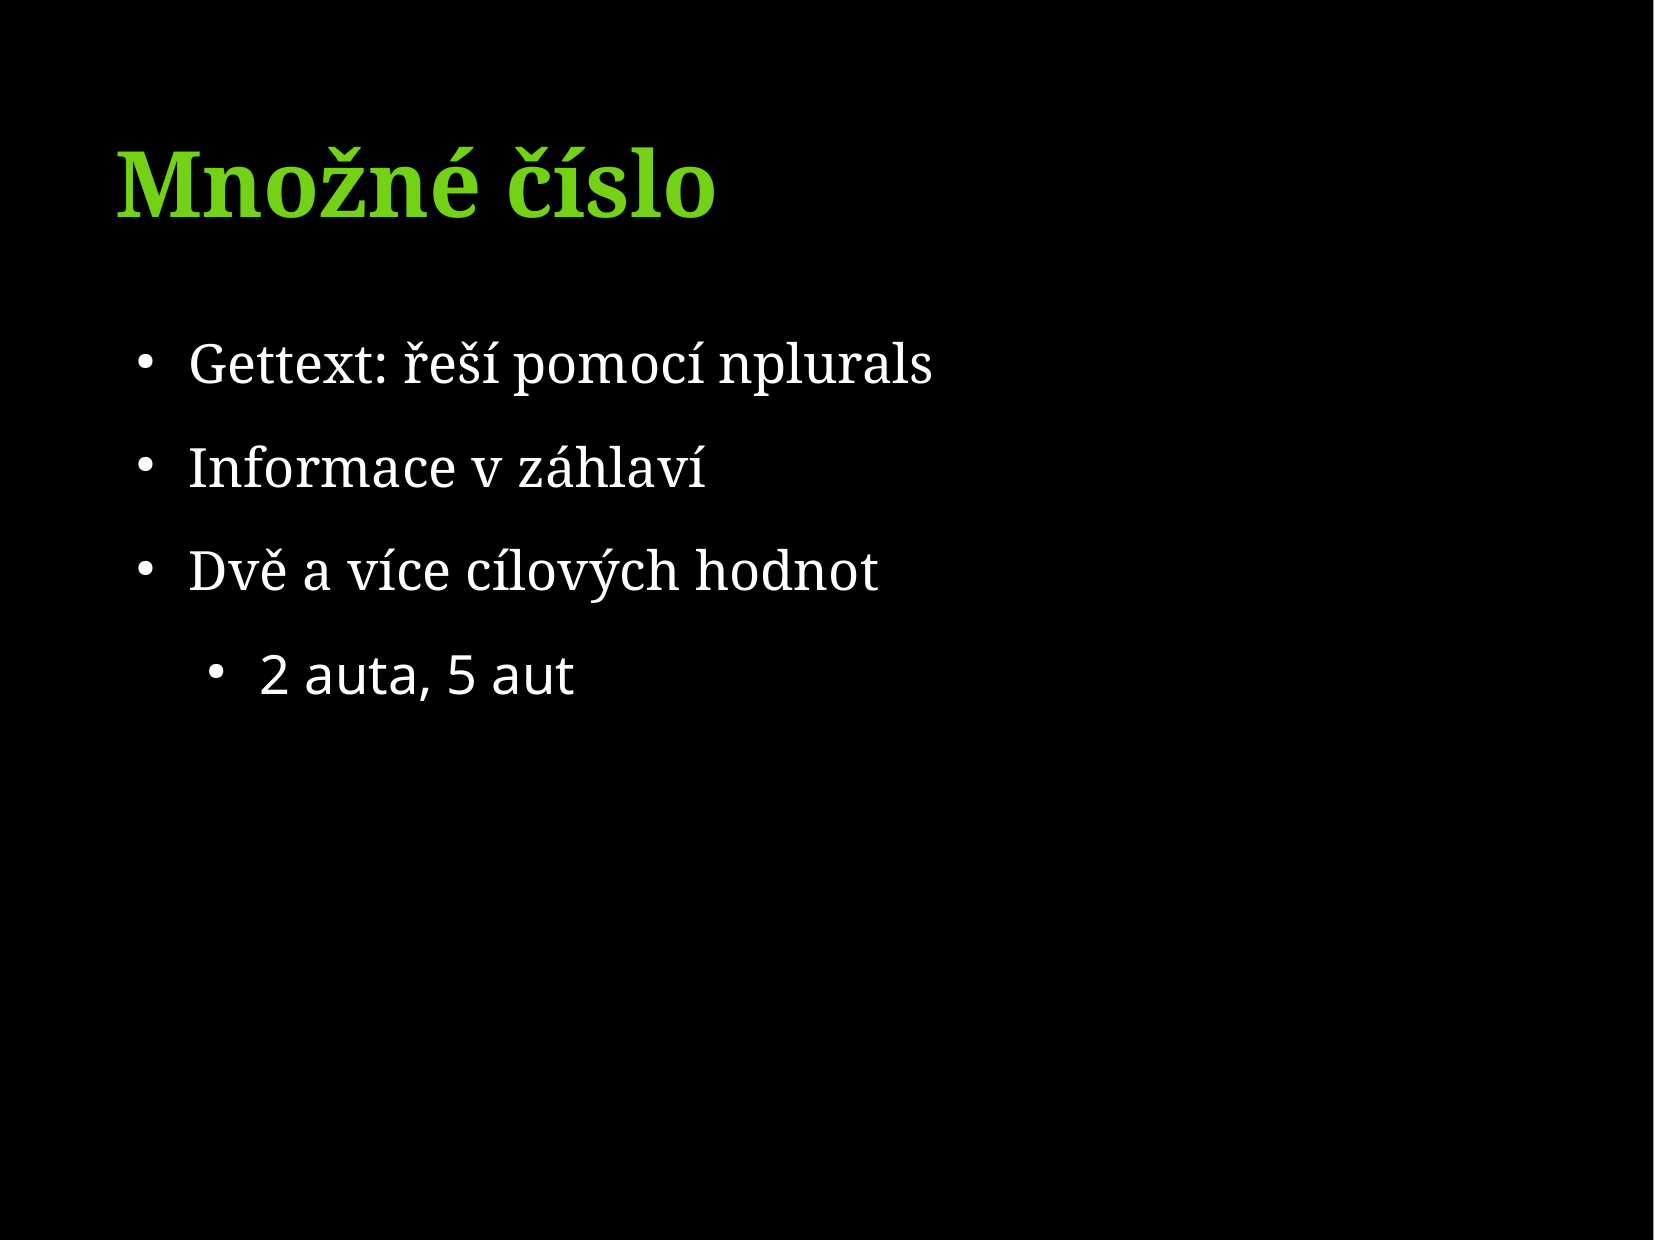

# Množné číslo
Gettext: řeší pomocí nplurals
Informace v záhlaví
Dvě a více cílových hodnot
2 auta, 5 aut